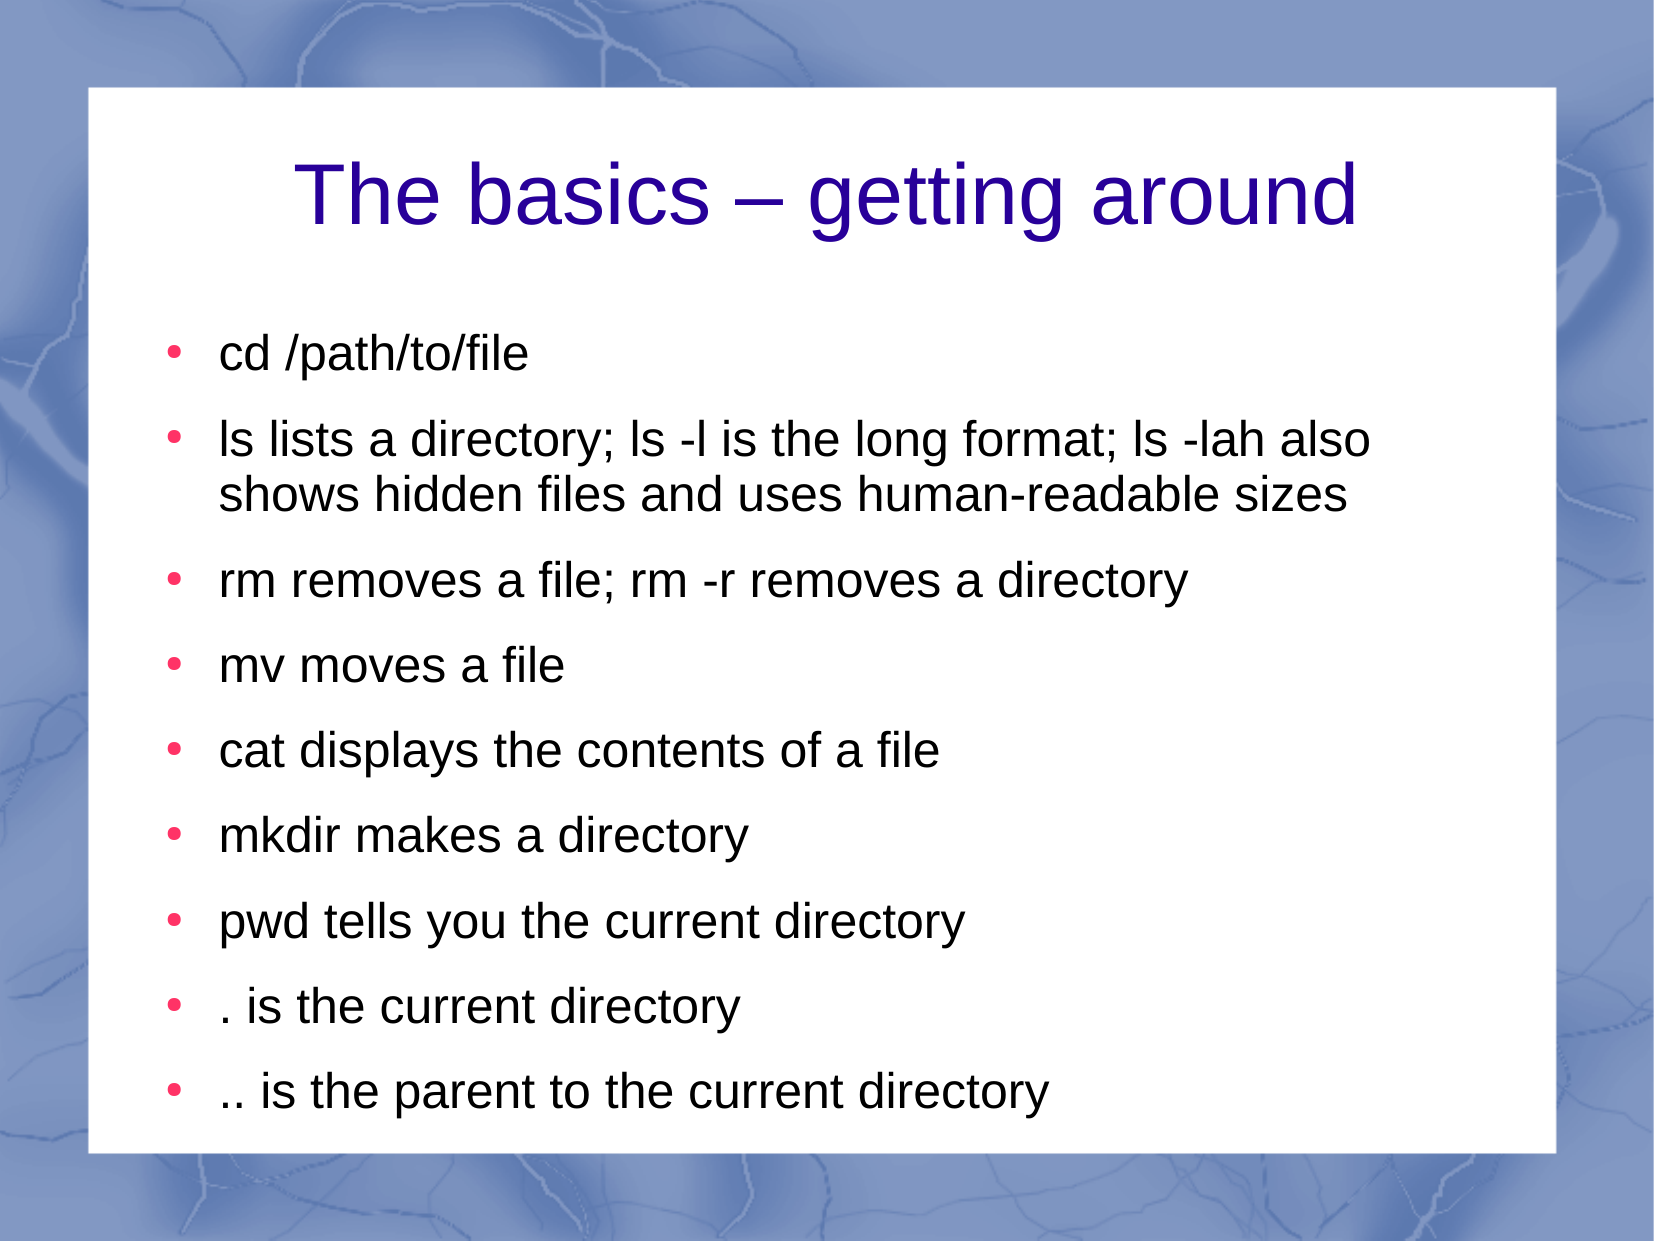

# The basics – getting around
cd /path/to/file
ls lists a directory; ls -l is the long format; ls -lah also shows hidden files and uses human-readable sizes
rm removes a file; rm -r removes a directory
mv moves a file
cat displays the contents of a file
mkdir makes a directory
pwd tells you the current directory
. is the current directory
.. is the parent to the current directory